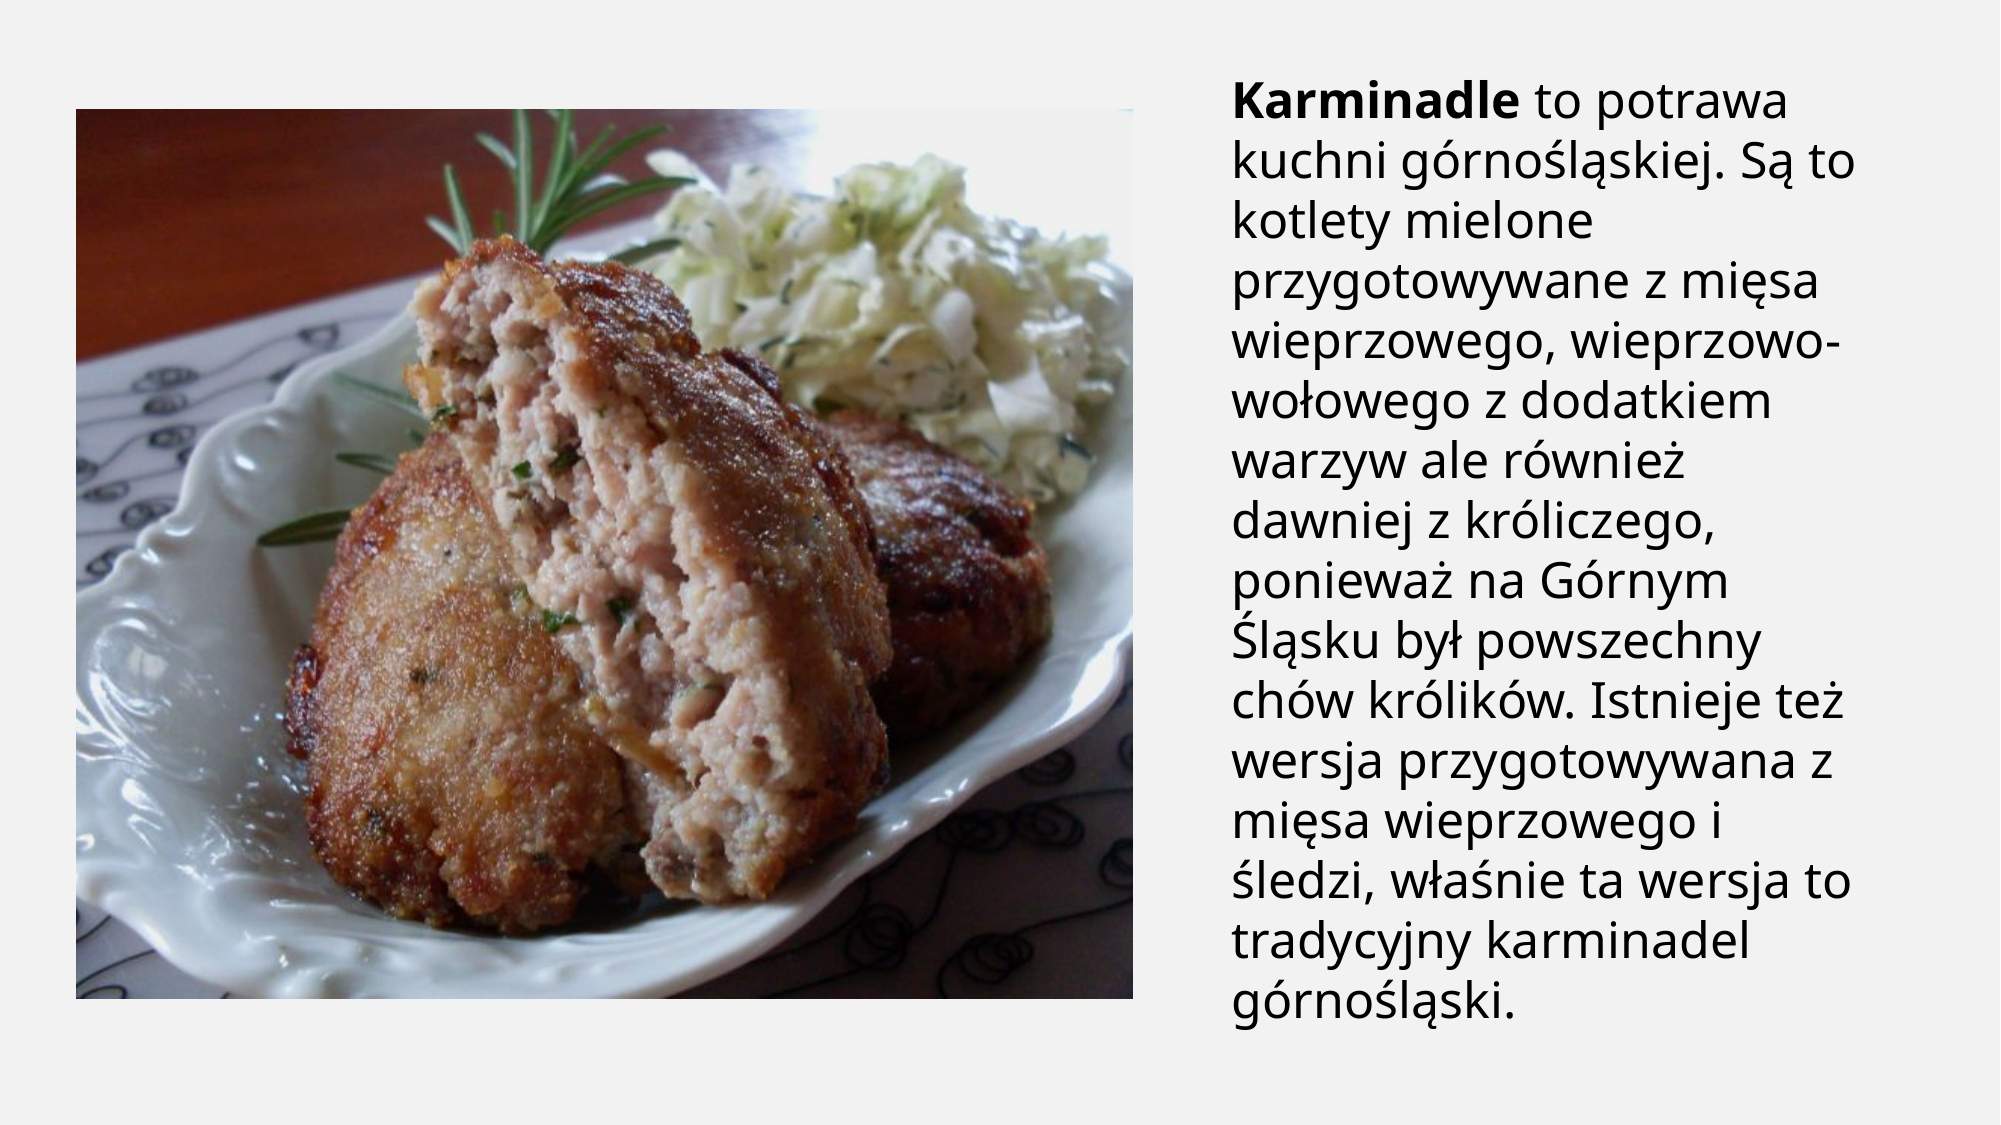

Karminadle to potrawa kuchni górnośląskiej. Są to kotlety mielone przygotowywane z mięsa wieprzowego, wieprzowo-wołowego z dodatkiem warzyw ale również dawniej z króliczego, ponieważ na Górnym Śląsku był powszechny chów królików. Istnieje też wersja przygotowywana z mięsa wieprzowego i śledzi, właśnie ta wersja to tradycyjny karminadel górnośląski.